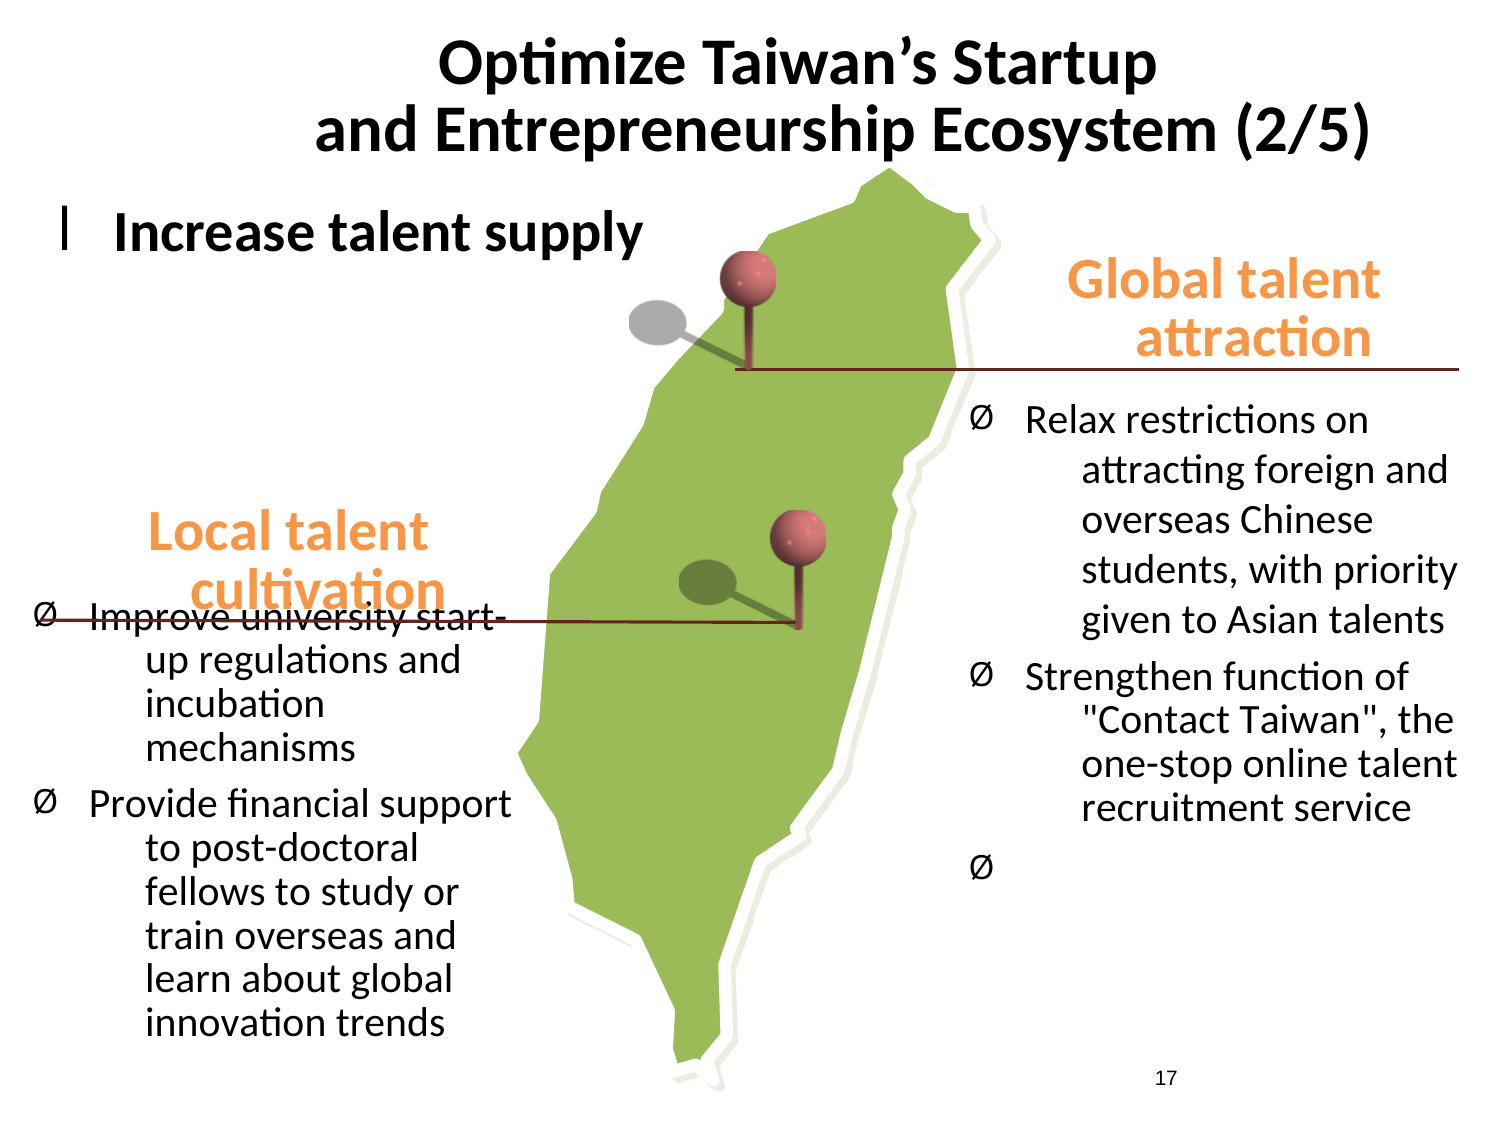

Optimize Taiwan’s Startup
and Entrepreneurship Ecosystem (2/5)
Increase talent supply
Global talent attraction
Relax restrictions on attracting foreign and overseas Chinese students, with priority given to Asian talents
Strengthen function of "Contact Taiwan", the one-stop online talent recruitment service
Local talent cultivation
Improve university start-up regulations and incubation mechanisms
Provide financial support to post-doctoral fellows to study or train overseas and learn about global innovation trends
16